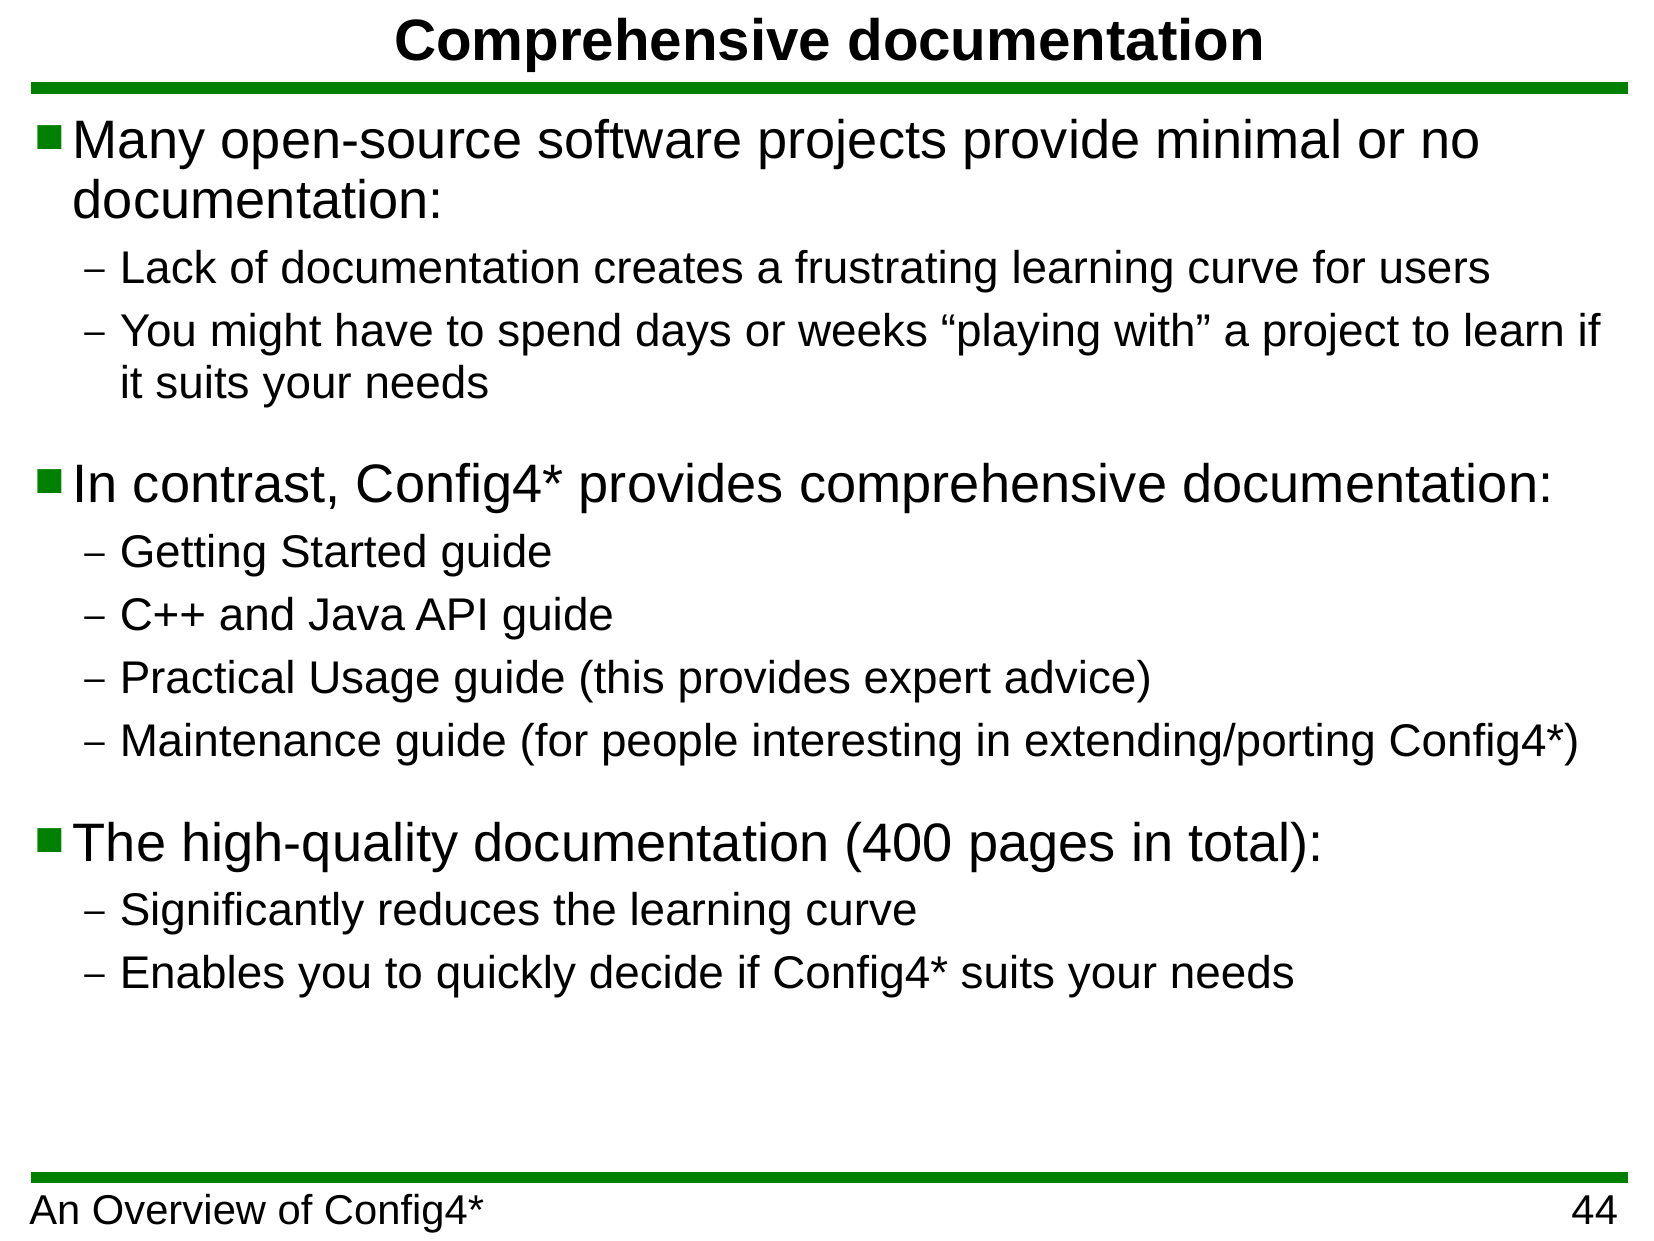

# Comprehensive documentation
Many open-source software projects provide minimal or no documentation:
Lack of documentation creates a frustrating learning curve for users
You might have to spend days or weeks “playing with” a project to learn if it suits your needs
In contrast, Config4* provides comprehensive documentation:
Getting Started guide
C++ and Java API guide
Practical Usage guide (this provides expert advice)
Maintenance guide (for people interesting in extending/porting Config4*)
The high-quality documentation (400 pages in total):
Significantly reduces the learning curve
Enables you to quickly decide if Config4* suits your needs
An Overview of Config4*
44